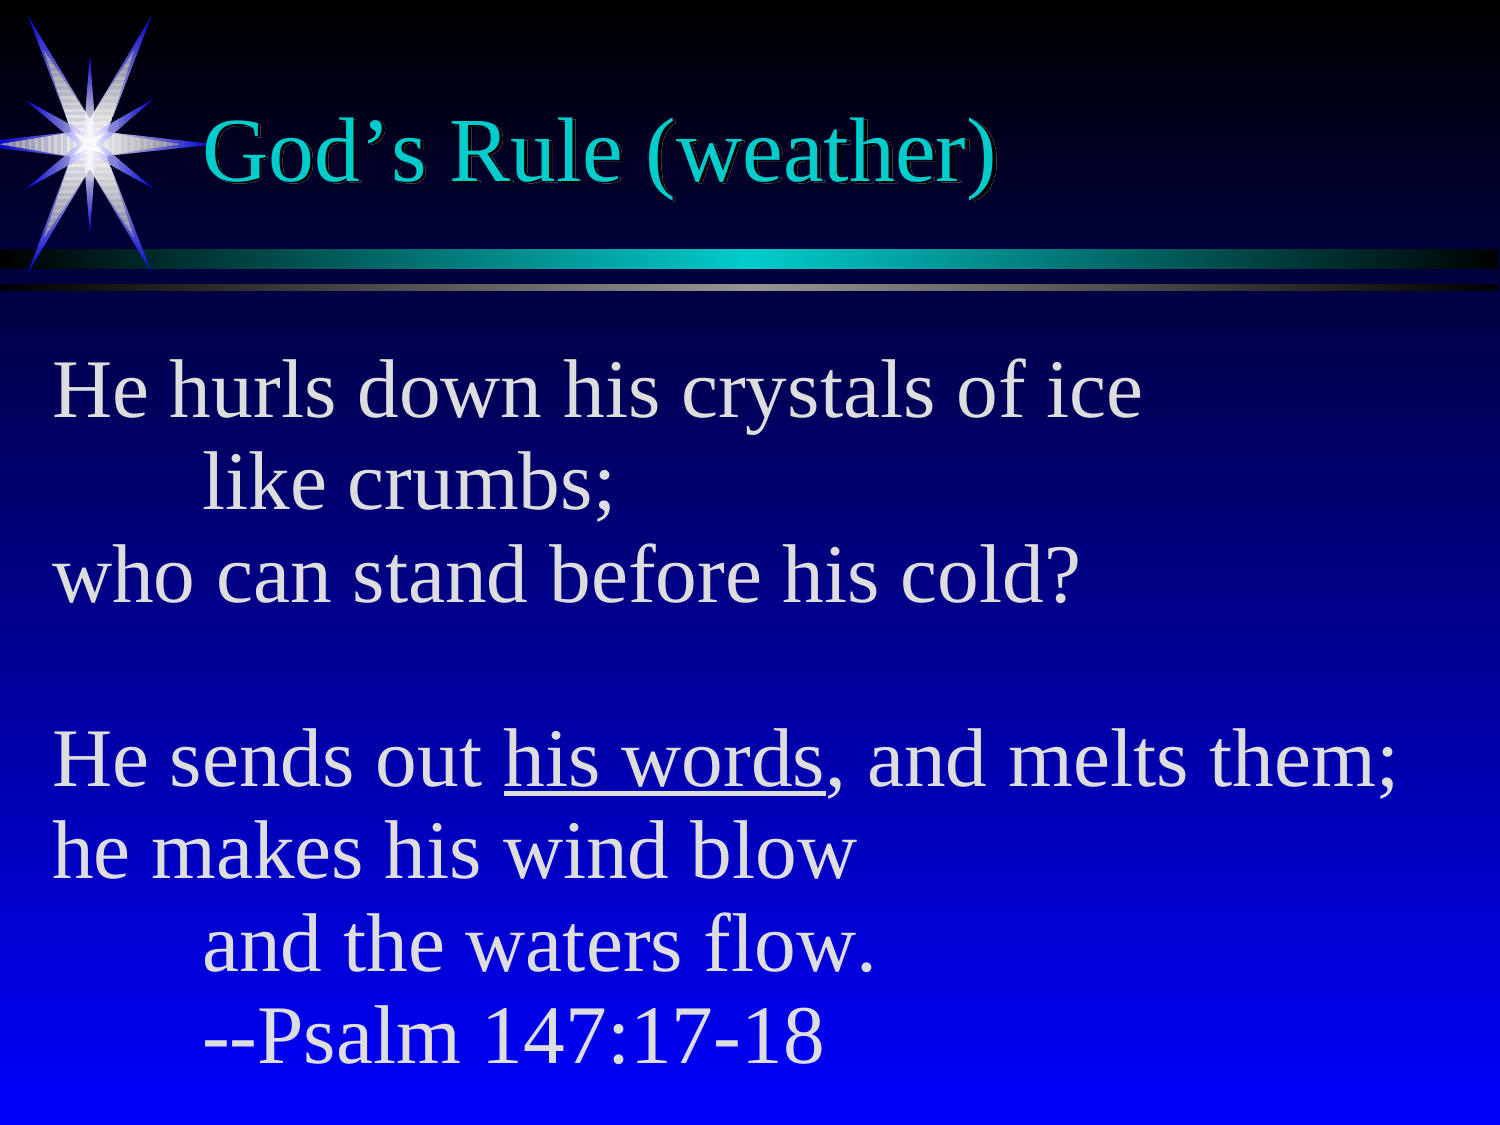

# God’s Rule (weather)
He hurls down his crystals of ice
	like crumbs;
who can stand before his cold?
He sends out his words, and melts them;
he makes his wind blow
	and the waters flow.
	--Psalm 147:17-18